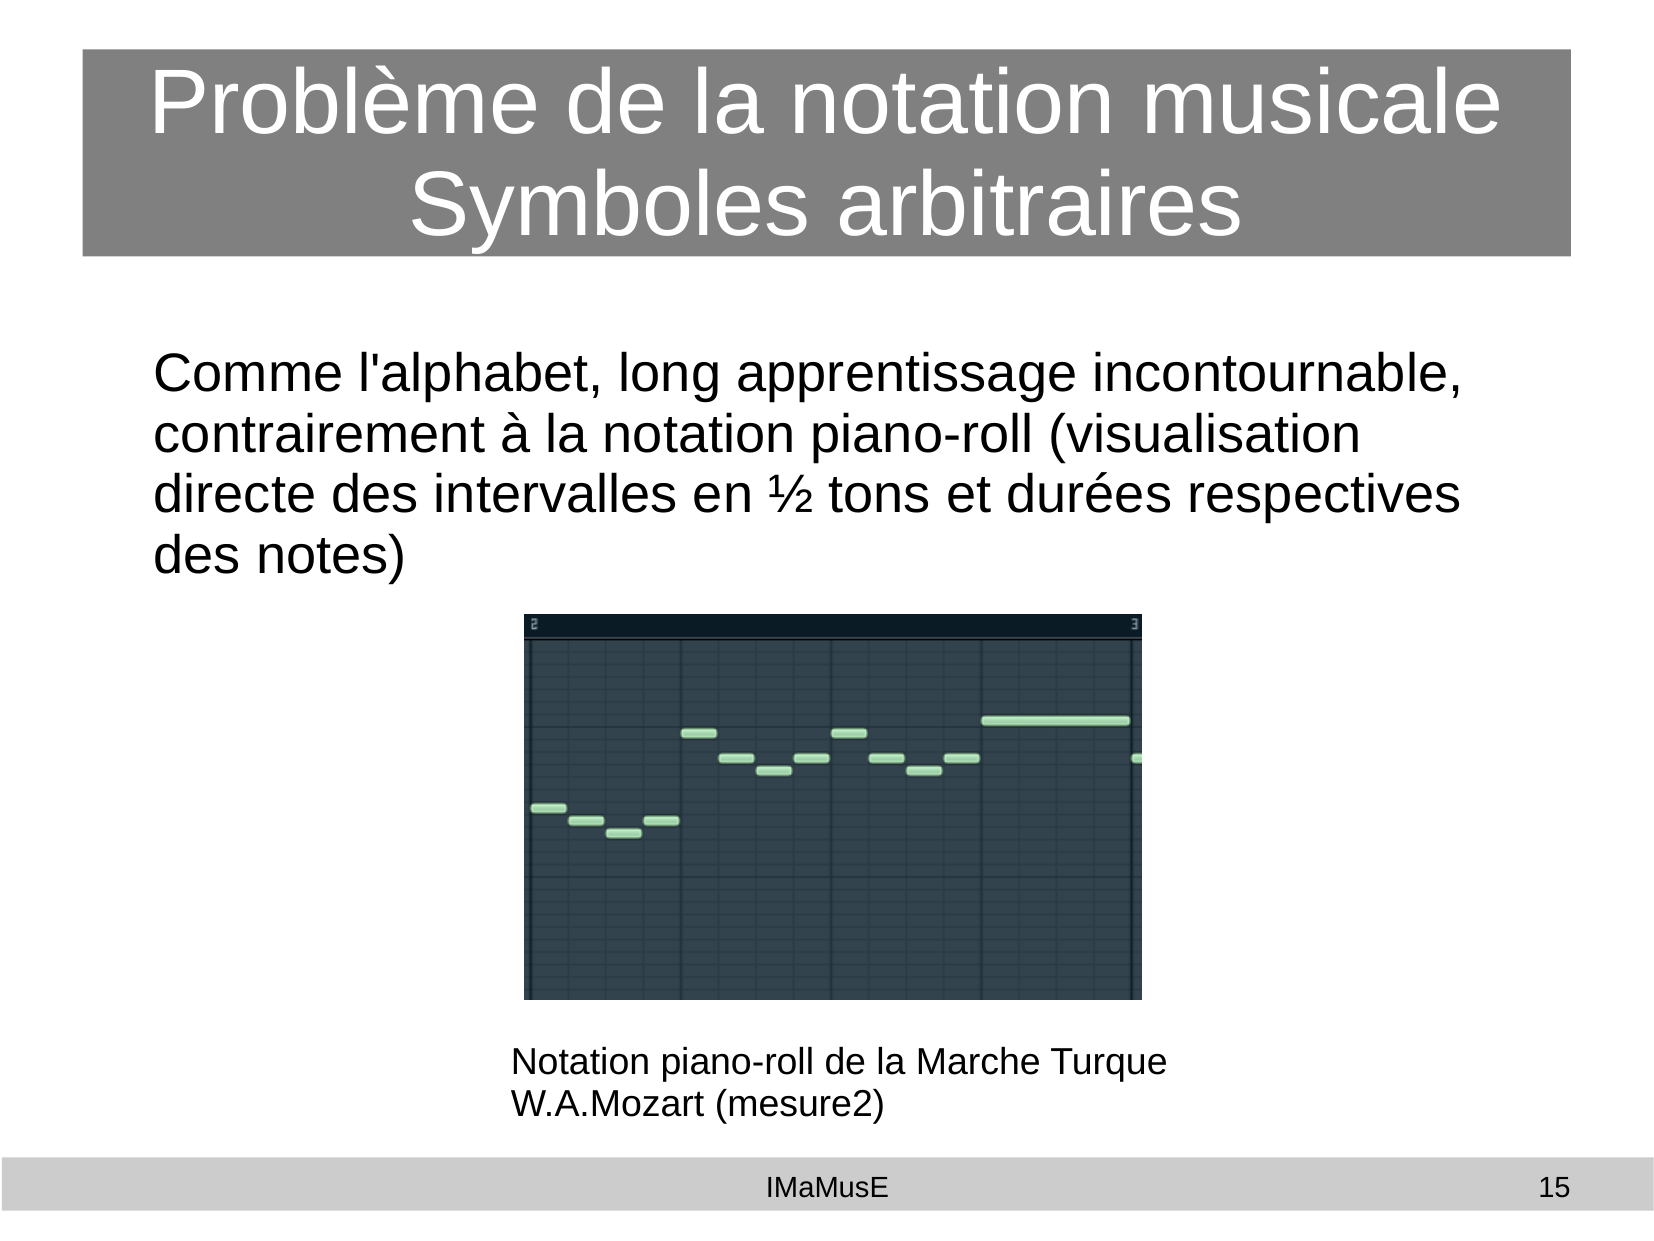

# Problème de la notation musicale Symboles arbitraires
Comme l'alphabet, long apprentissage incontournable, contrairement à la notation piano-roll (visualisation directe des intervalles en ½ tons et durées respectives des notes)
Notation piano-roll de la Marche Turque W.A.Mozart (mesure2)
Imamuse
15